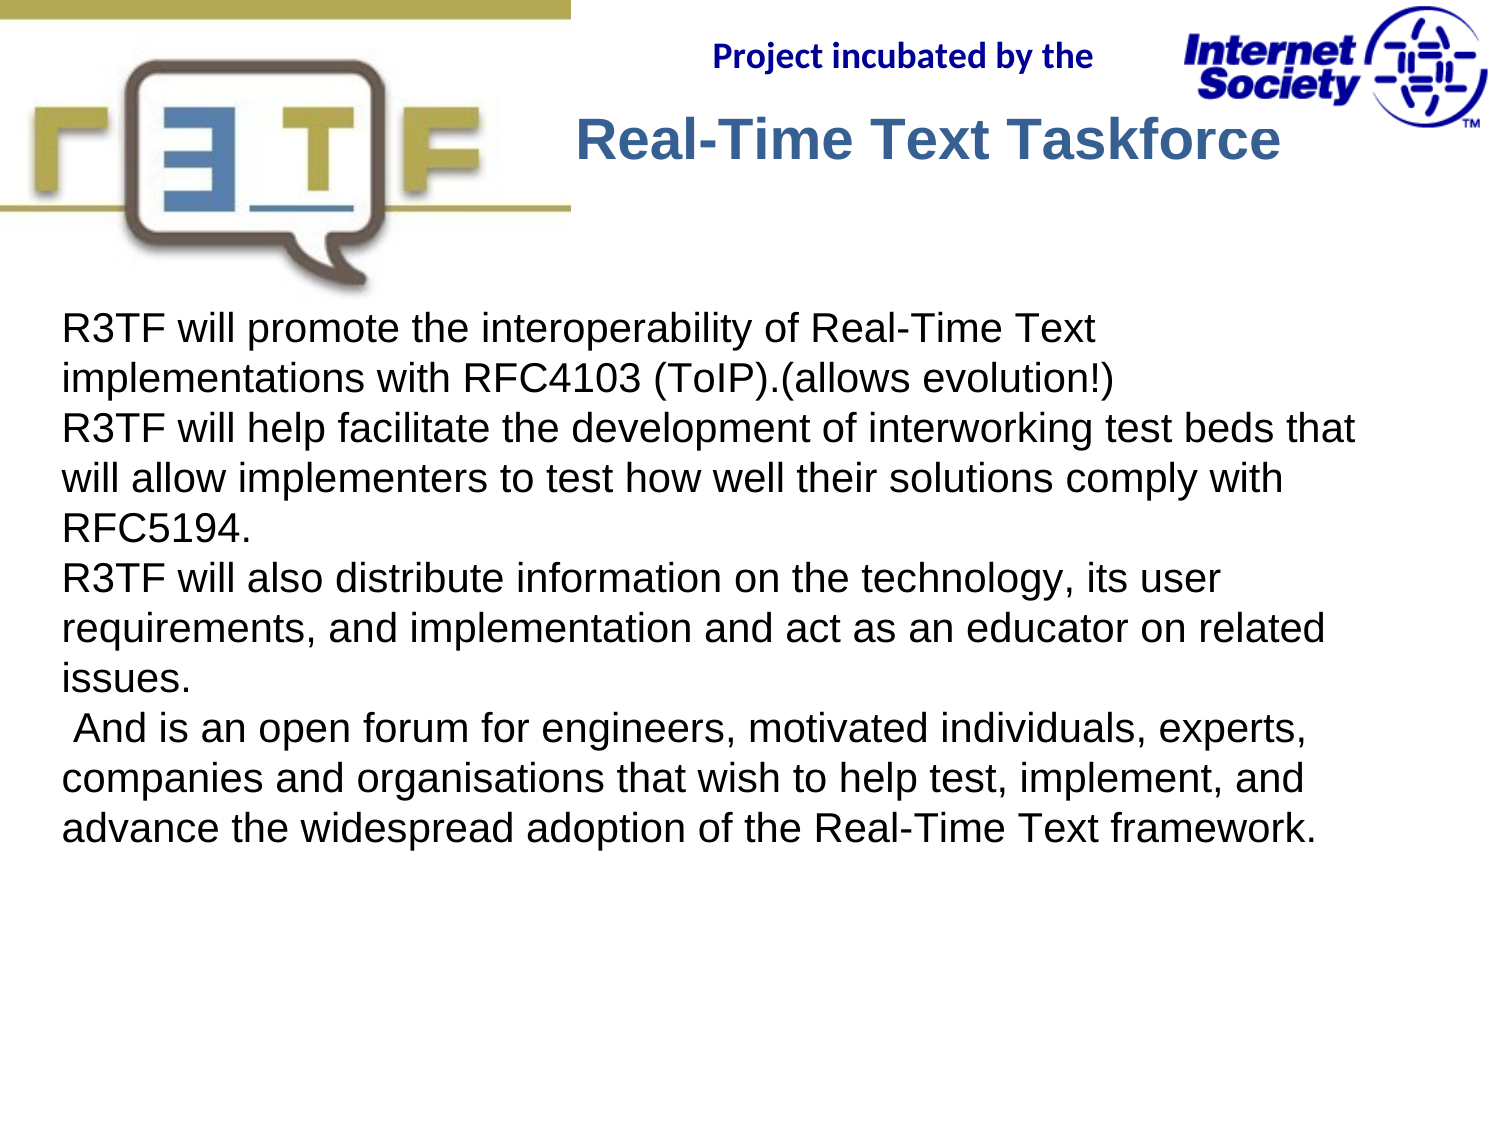

R3TF will promote the interoperability of Real-Time Text implementations with RFC4103 (ToIP).(allows evolution!)
R3TF will help facilitate the development of interworking test beds that will allow implementers to test how well their solutions comply with RFC5194.
R3TF will also distribute information on the technology, its user requirements, and implementation and act as an educator on related issues.
 And is an open forum for engineers, motivated individuals, experts, companies and organisations that wish to help test, implement, and advance the widespread adoption of the Real-Time Text framework.